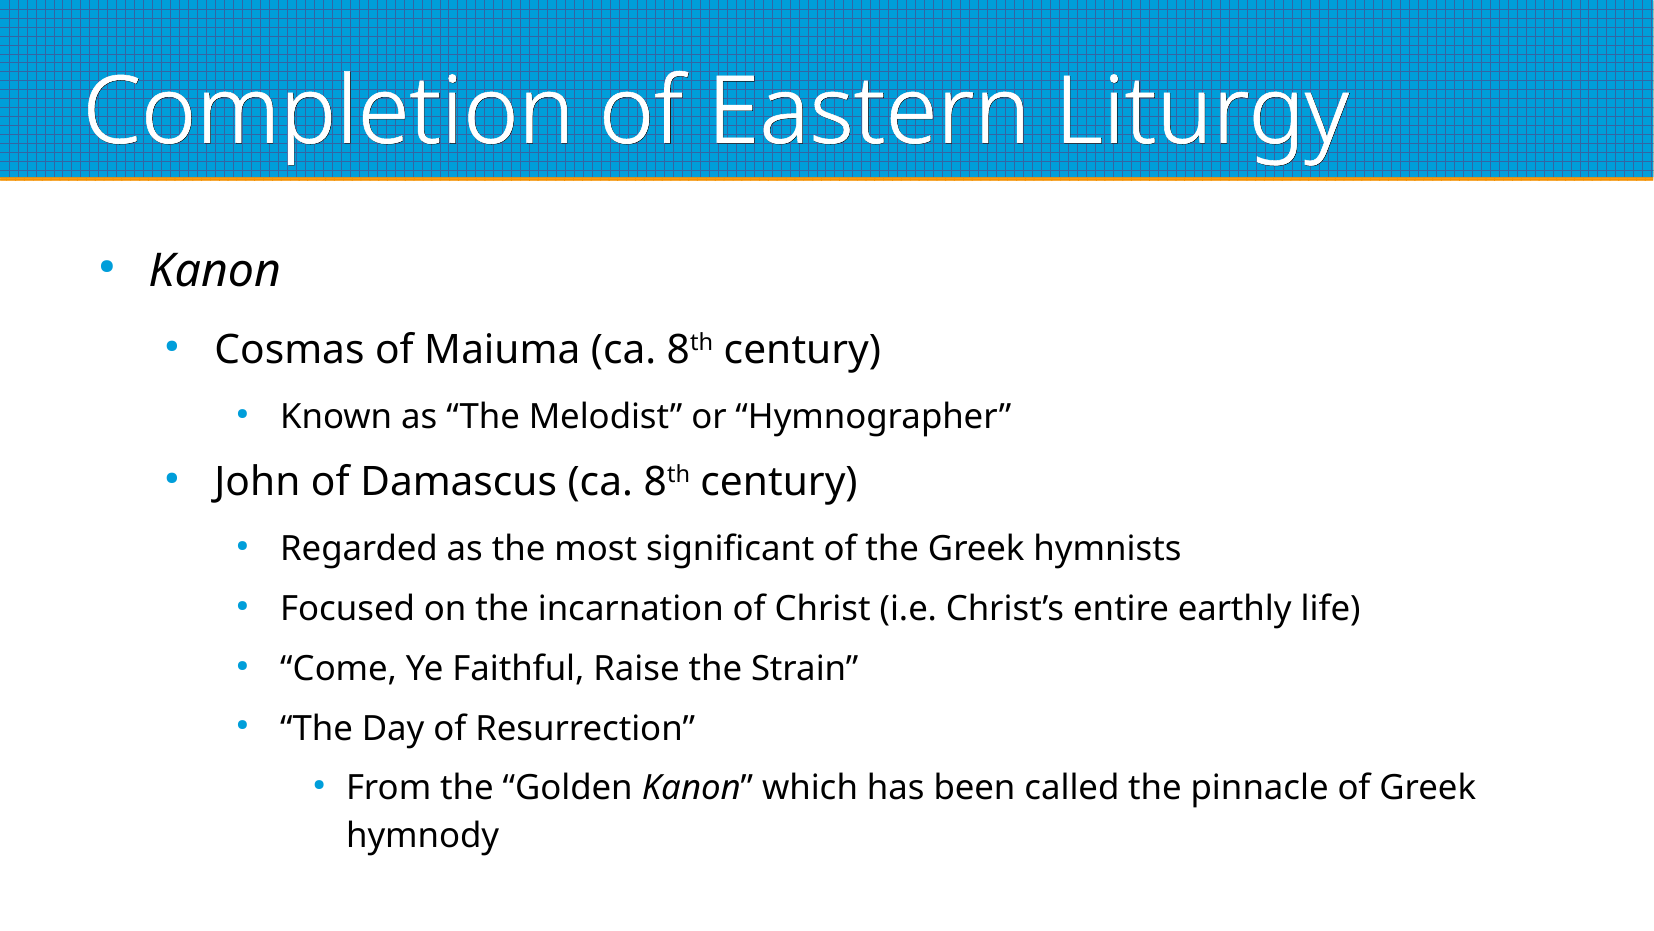

# Completion of Eastern Liturgy
Kanon
Cosmas of Maiuma (ca. 8th century)
Known as “The Melodist” or “Hymnographer”
John of Damascus (ca. 8th century)
Regarded as the most significant of the Greek hymnists
Focused on the incarnation of Christ (i.e. Christ’s entire earthly life)
“Come, Ye Faithful, Raise the Strain”
“The Day of Resurrection”
From the “Golden Kanon” which has been called the pinnacle of Greek hymnody